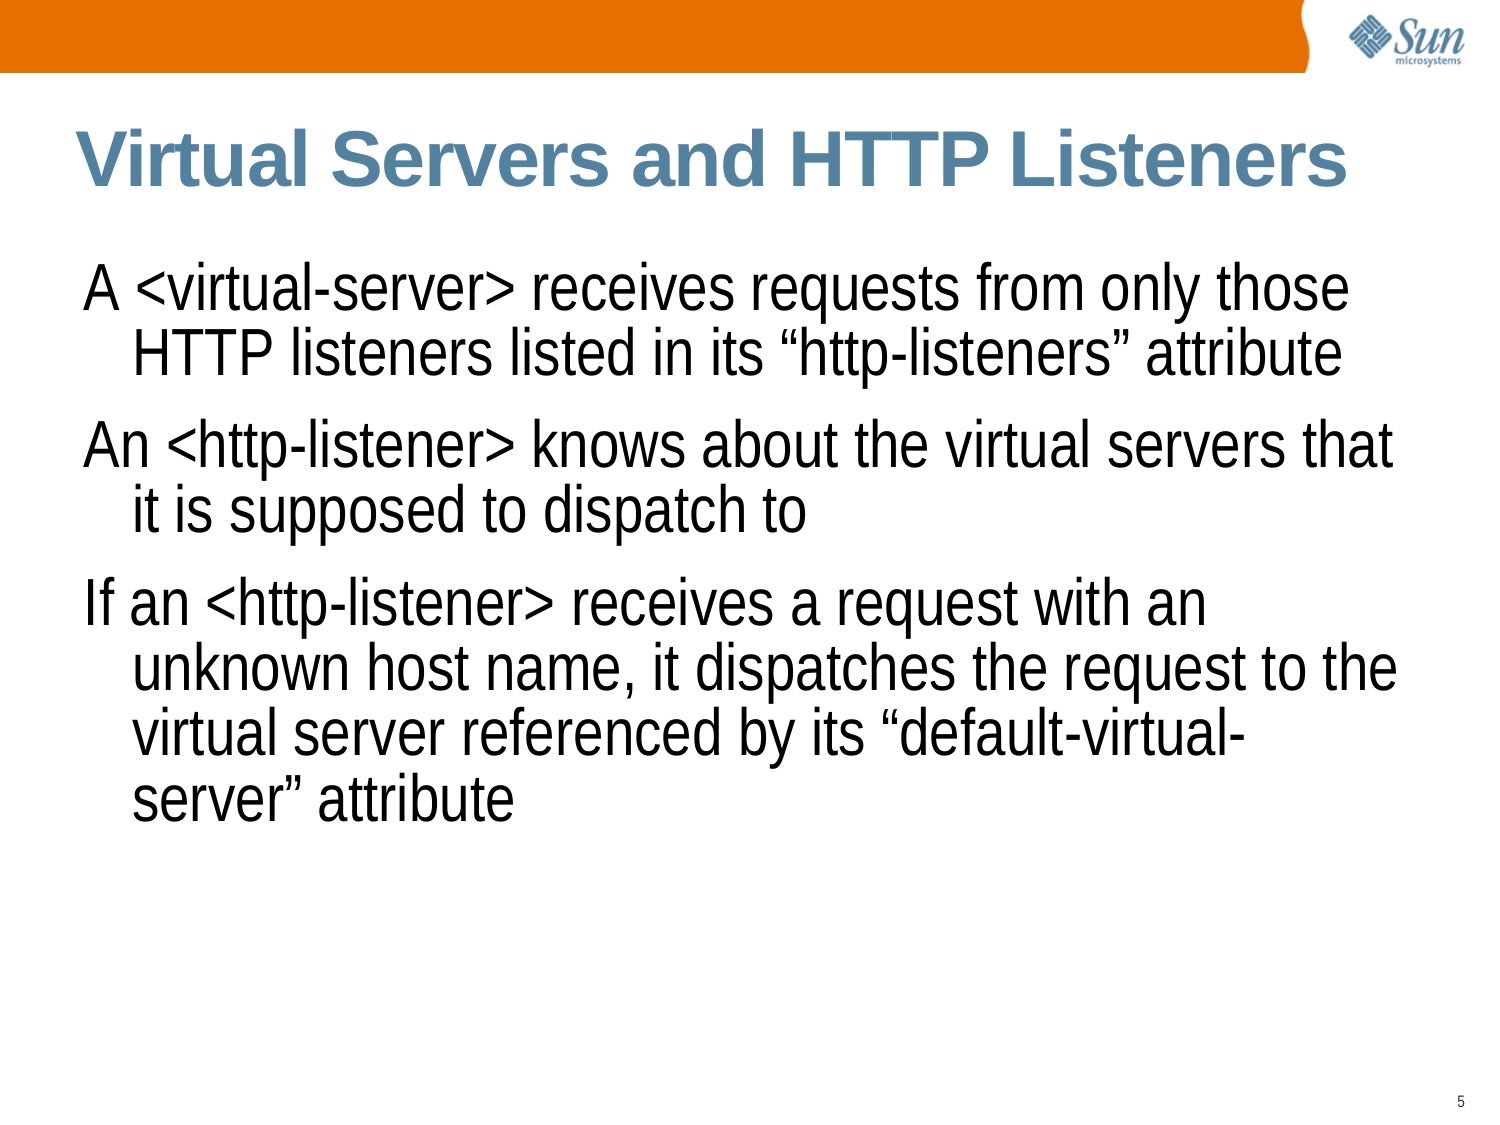

# Virtual Servers and HTTP Listeners
A <virtual-server> receives requests from only those HTTP listeners listed in its “http-listeners” attribute
An <http-listener> knows about the virtual servers that it is supposed to dispatch to
If an <http-listener> receives a request with an unknown host name, it dispatches the request to the virtual server referenced by its “default-virtual-server” attribute